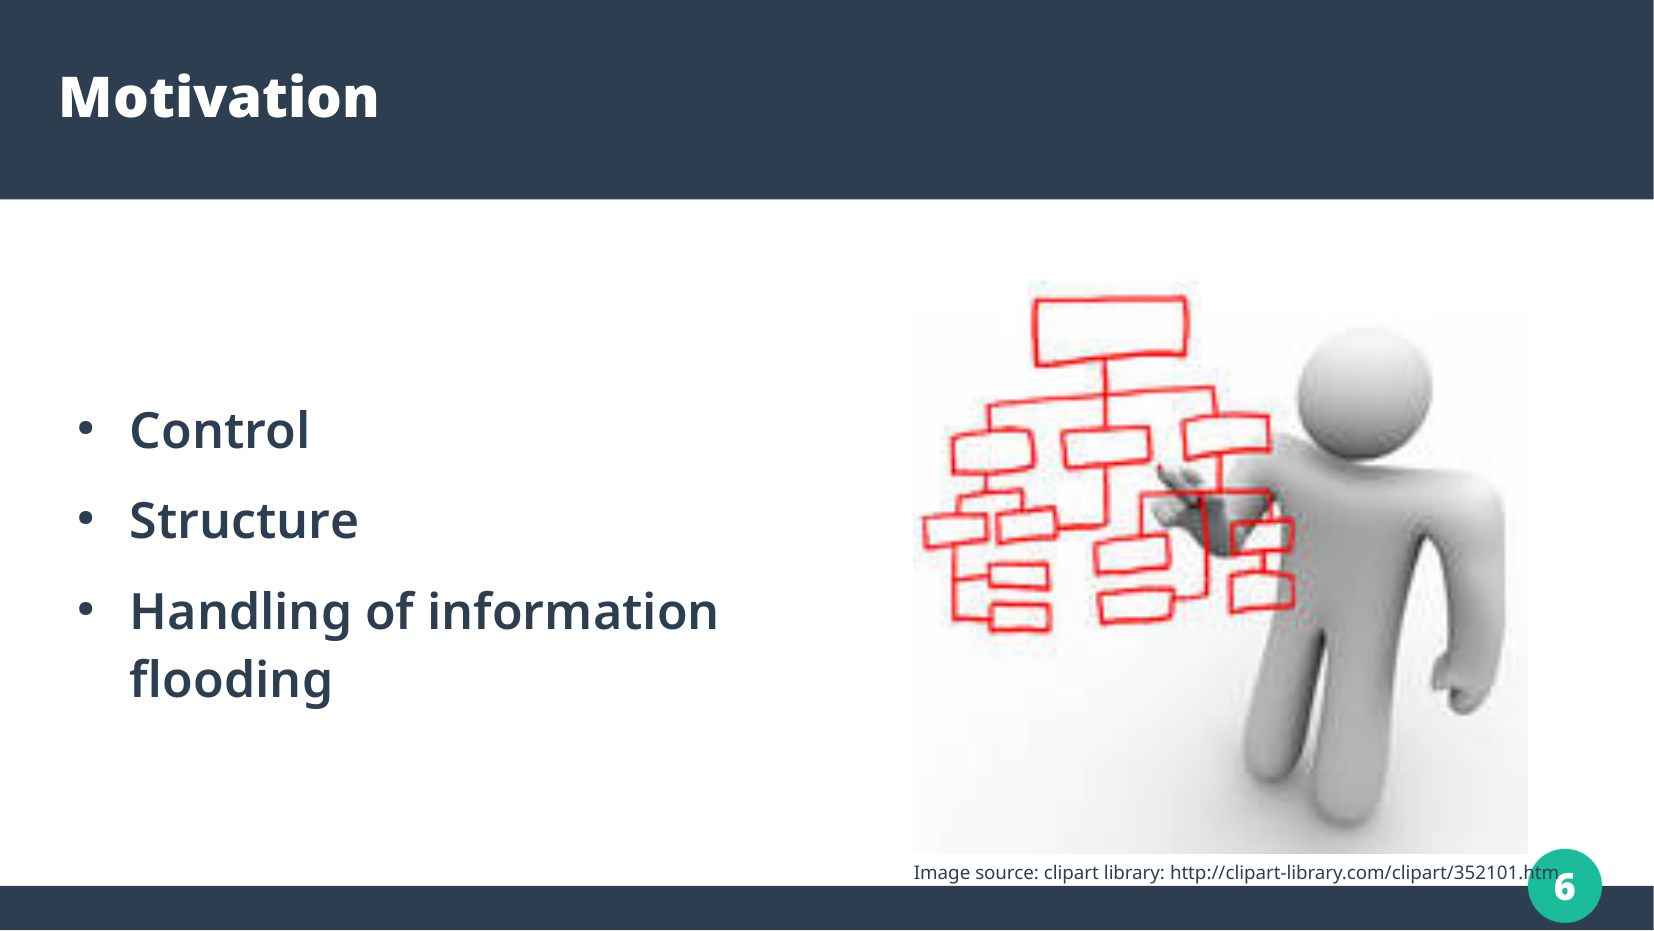

# Motivation
Control
Structure
Handling of information flooding
Image source: clipart library: http://clipart-library.com/clipart/352101.htm